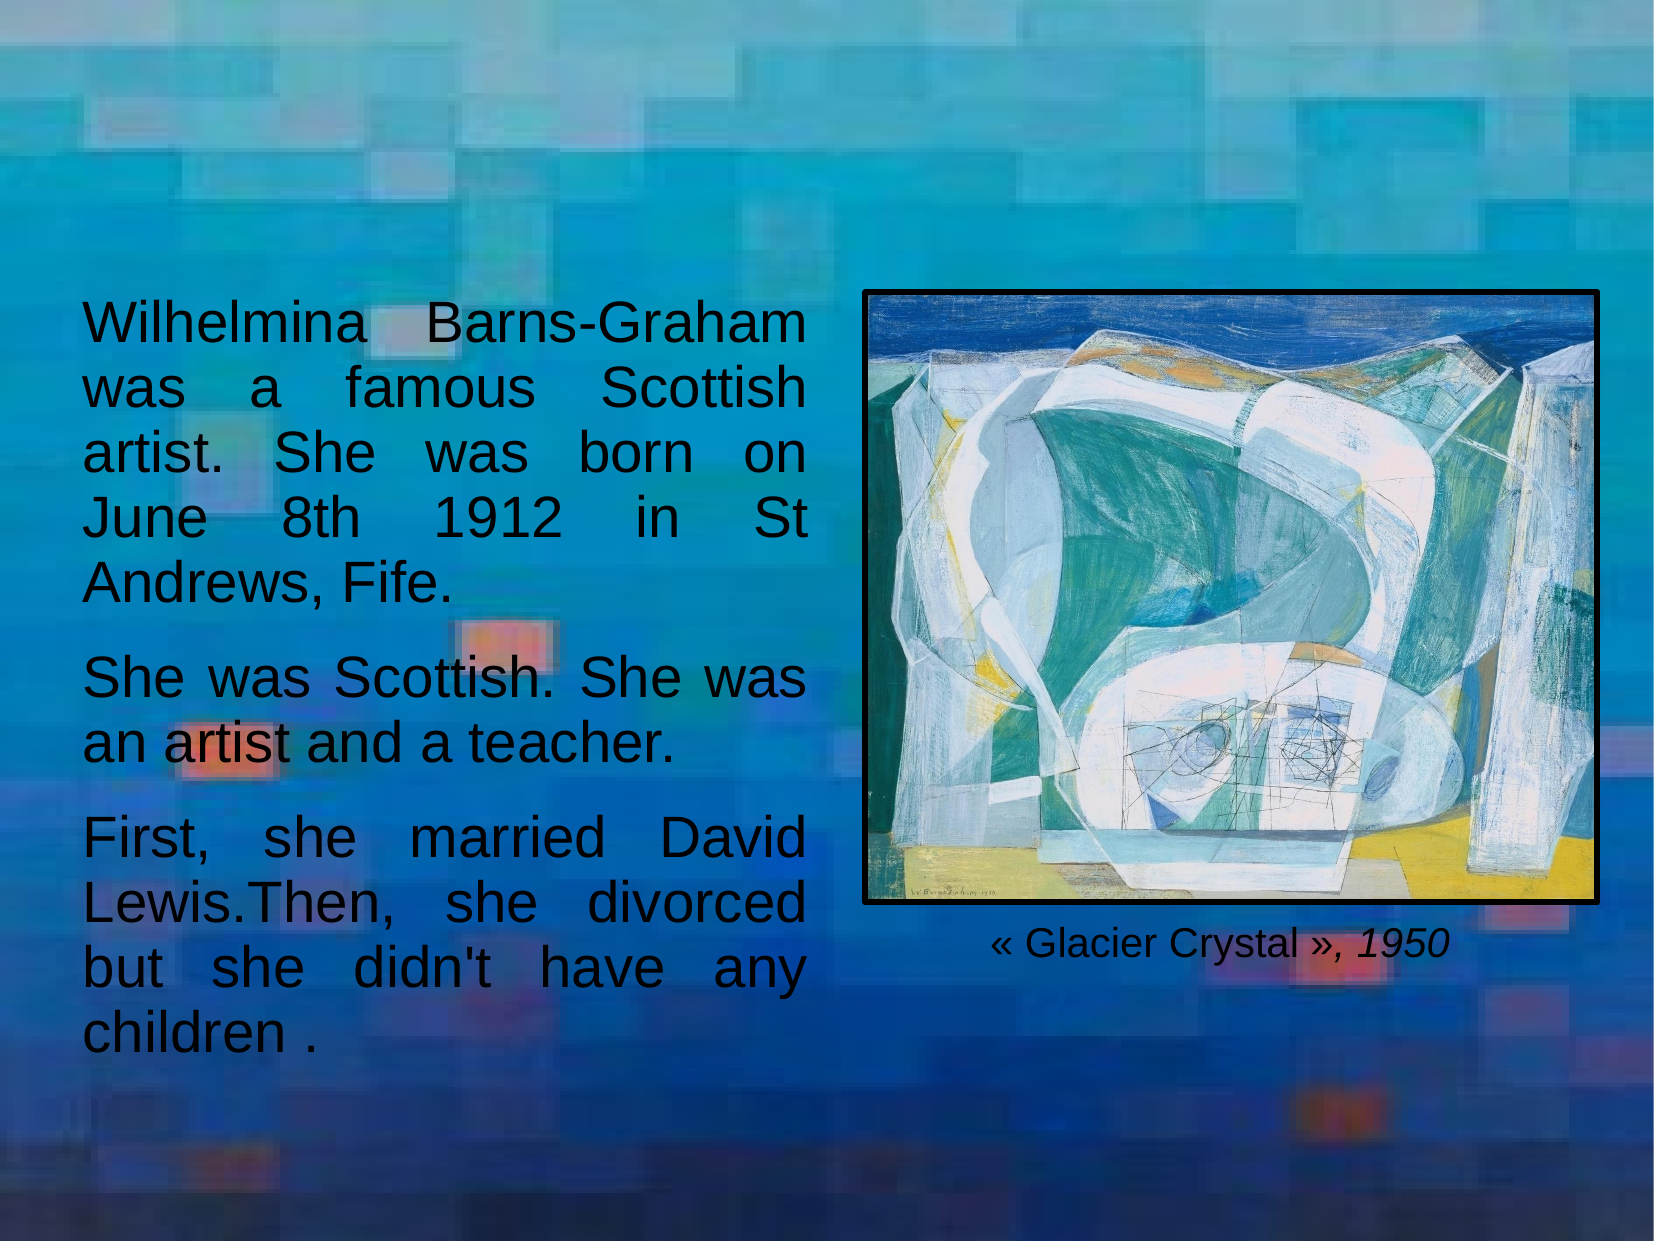

#
Wilhelmina Barns-Graham was a famous Scottish artist. She was born on June 8th 1912 in St Andrews, Fife.
She was Scottish. She was an artist and a teacher.
First, she married David Lewis.Then, she divorced but she didn't have any children .
« Glacier Crystal », 1950